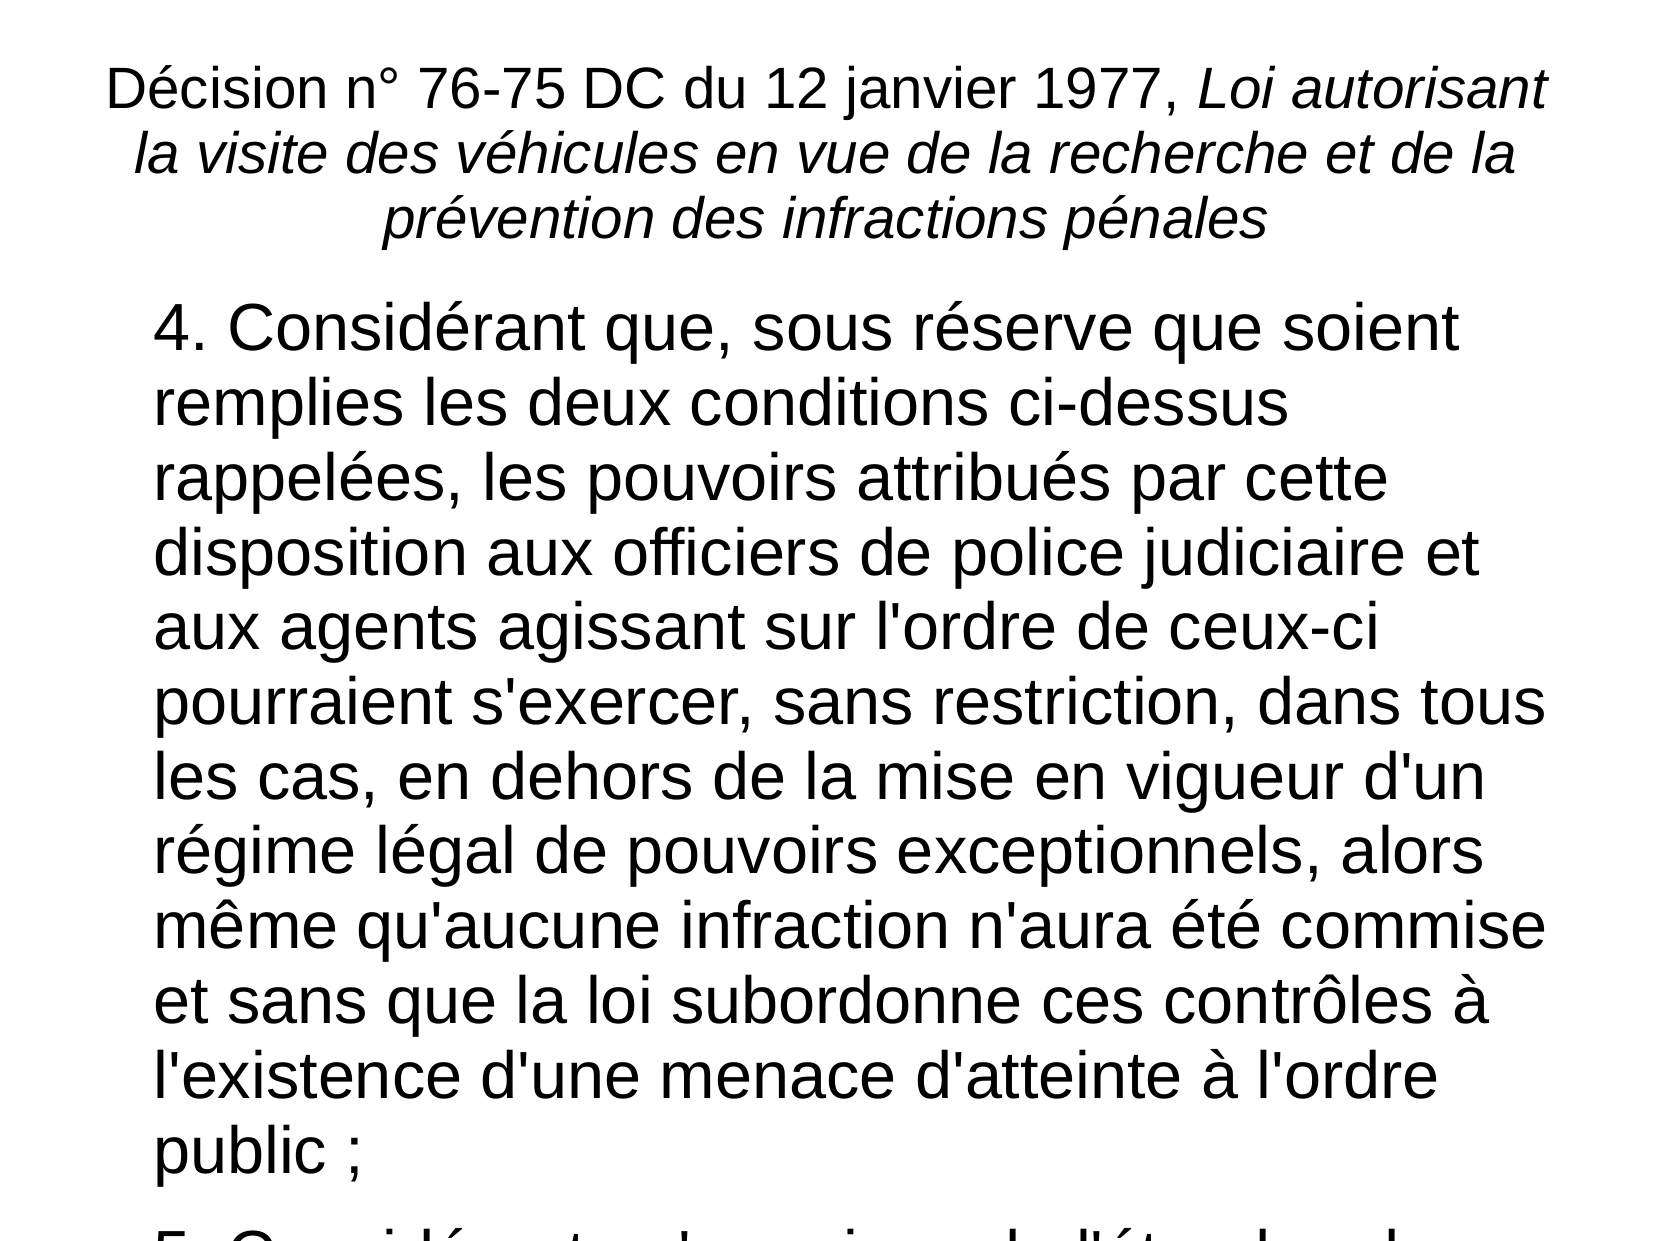

# Décision n° 76-75 DC du 12 janvier 1977, Loi autorisant la visite des véhicules en vue de la recherche et de la prévention des infractions pénales
4. Considérant que, sous réserve que soient remplies les deux conditions ci-dessus rappelées, les pouvoirs attribués par cette disposition aux officiers de police judiciaire et aux agents agissant sur l'ordre de ceux-ci pourraient s'exercer, sans restriction, dans tous les cas, en dehors de la mise en vigueur d'un régime légal de pouvoirs exceptionnels, alors même qu'aucune infraction n'aura été commise et sans que la loi subordonne ces contrôles à l'existence d'une menace d'atteinte à l'ordre public ;
5. Considérant qu'en raison de l'étendue des pouvoirs, dont la nature n'est, par ailleurs, pas définie, conférés aux officiers de police judiciaire et à leurs agents, du caractère très général des cas dans lesquels ces pouvoirs pourraient s'exercer et de l'imprécision de la portée des contrôles auxquels il seraient susceptibles de donner lieu, ce texte porte atteinte aux principes essentiels sur lesquels repose la protection de la liberté individuelle ; que, par suite, il n'est pas conforme à la Constitution ;